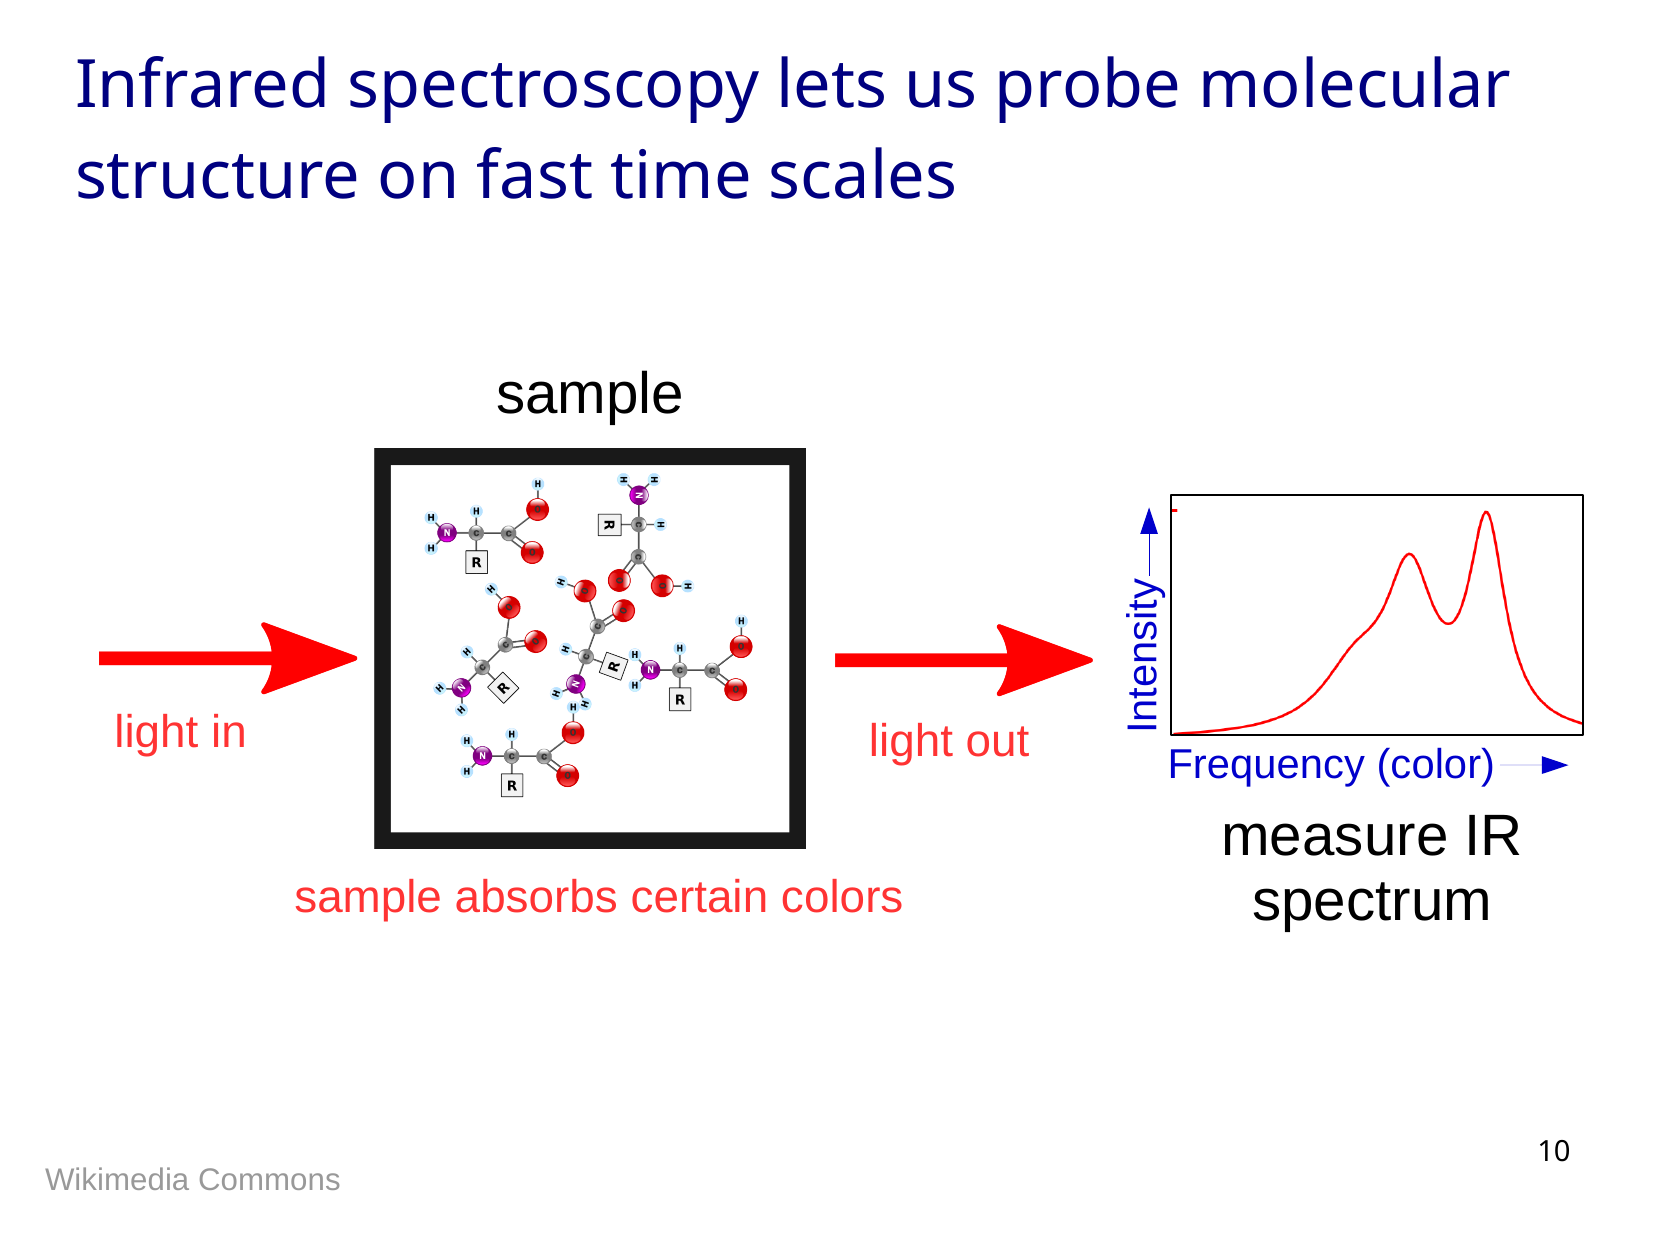

# Infrared spectroscopy lets us probe molecular structure on fast time scales
sample
Intensity
light in
light out
Frequency (color)
measure IR spectrum
sample absorbs certain colors
10
Wikimedia Commons